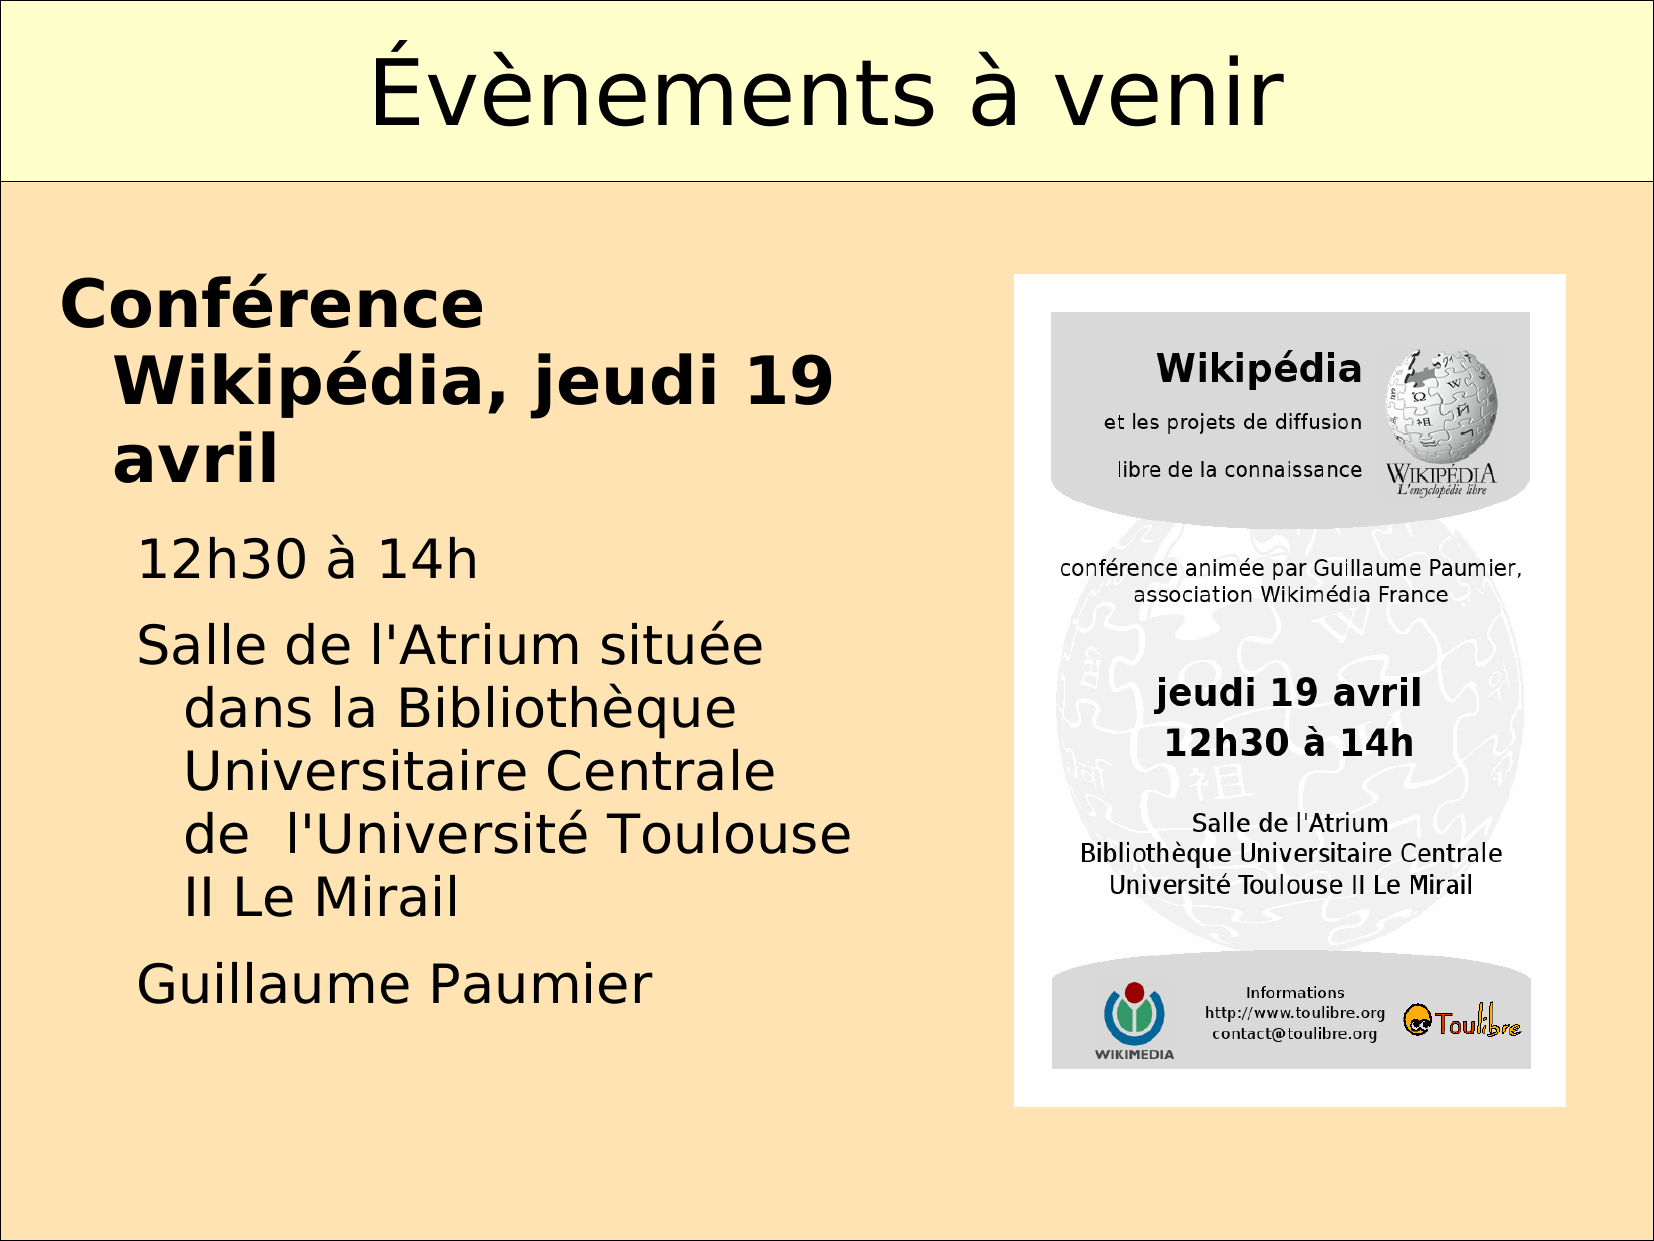

# Évènements à venir
Conférence Wikipédia, jeudi 19 avril
12h30 à 14h
Salle de l'Atrium située dans la Bibliothèque Universitaire Centrale de l'Université Toulouse II Le Mirail
Guillaume Paumier